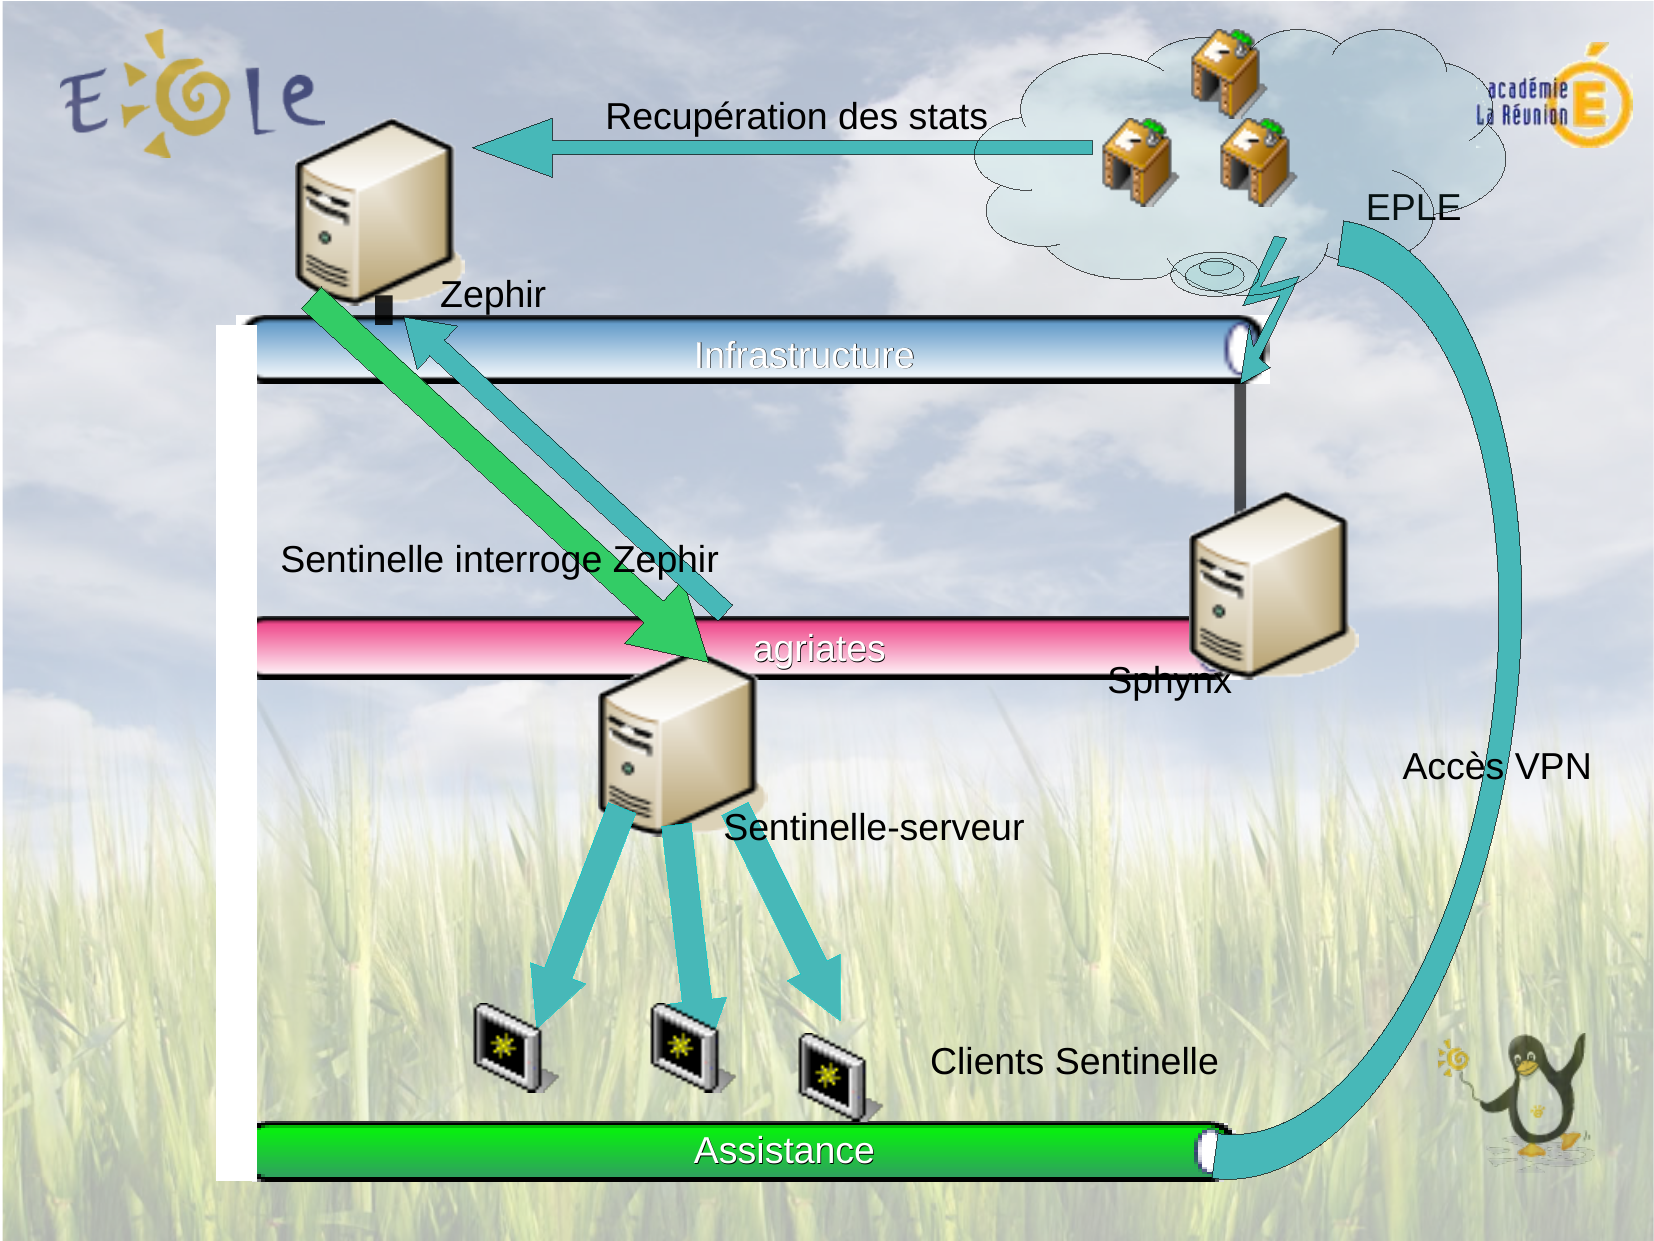

Recupération des stats
EPLE
Zephir
Infrastructure
Sentinelle interroge Zephir
agriates
Sphynx
Accès VPN
Sentinelle-serveur
Clients Sentinelle
Assistance